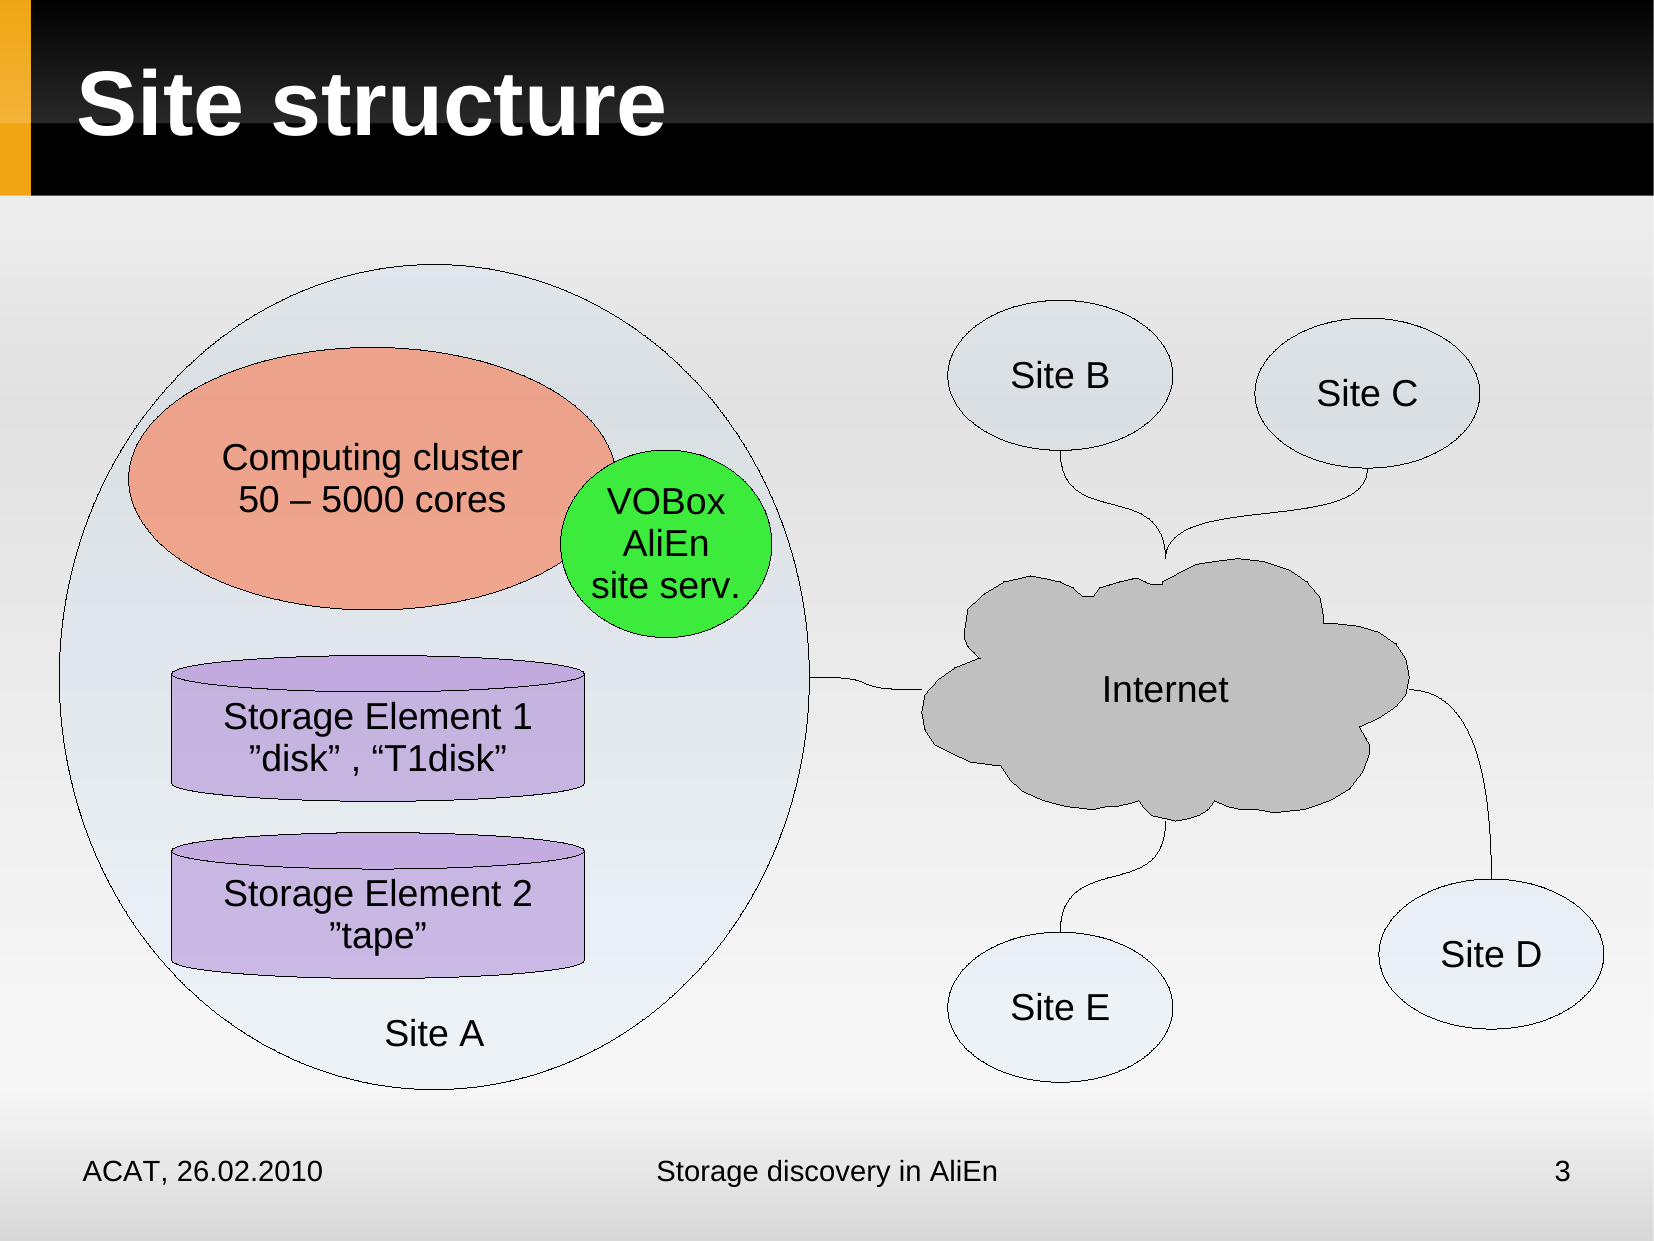

# Site structure
Site A
Site B
Site C
Computing cluster
50 – 5000 cores
VOBox
AliEn
site serv.
Internet
Storage Element 1
”disk” , “T1disk”
Storage Element 2
”tape”
Site D
Site E
ACAT, 26.02.2010
Storage discovery in AliEn
3